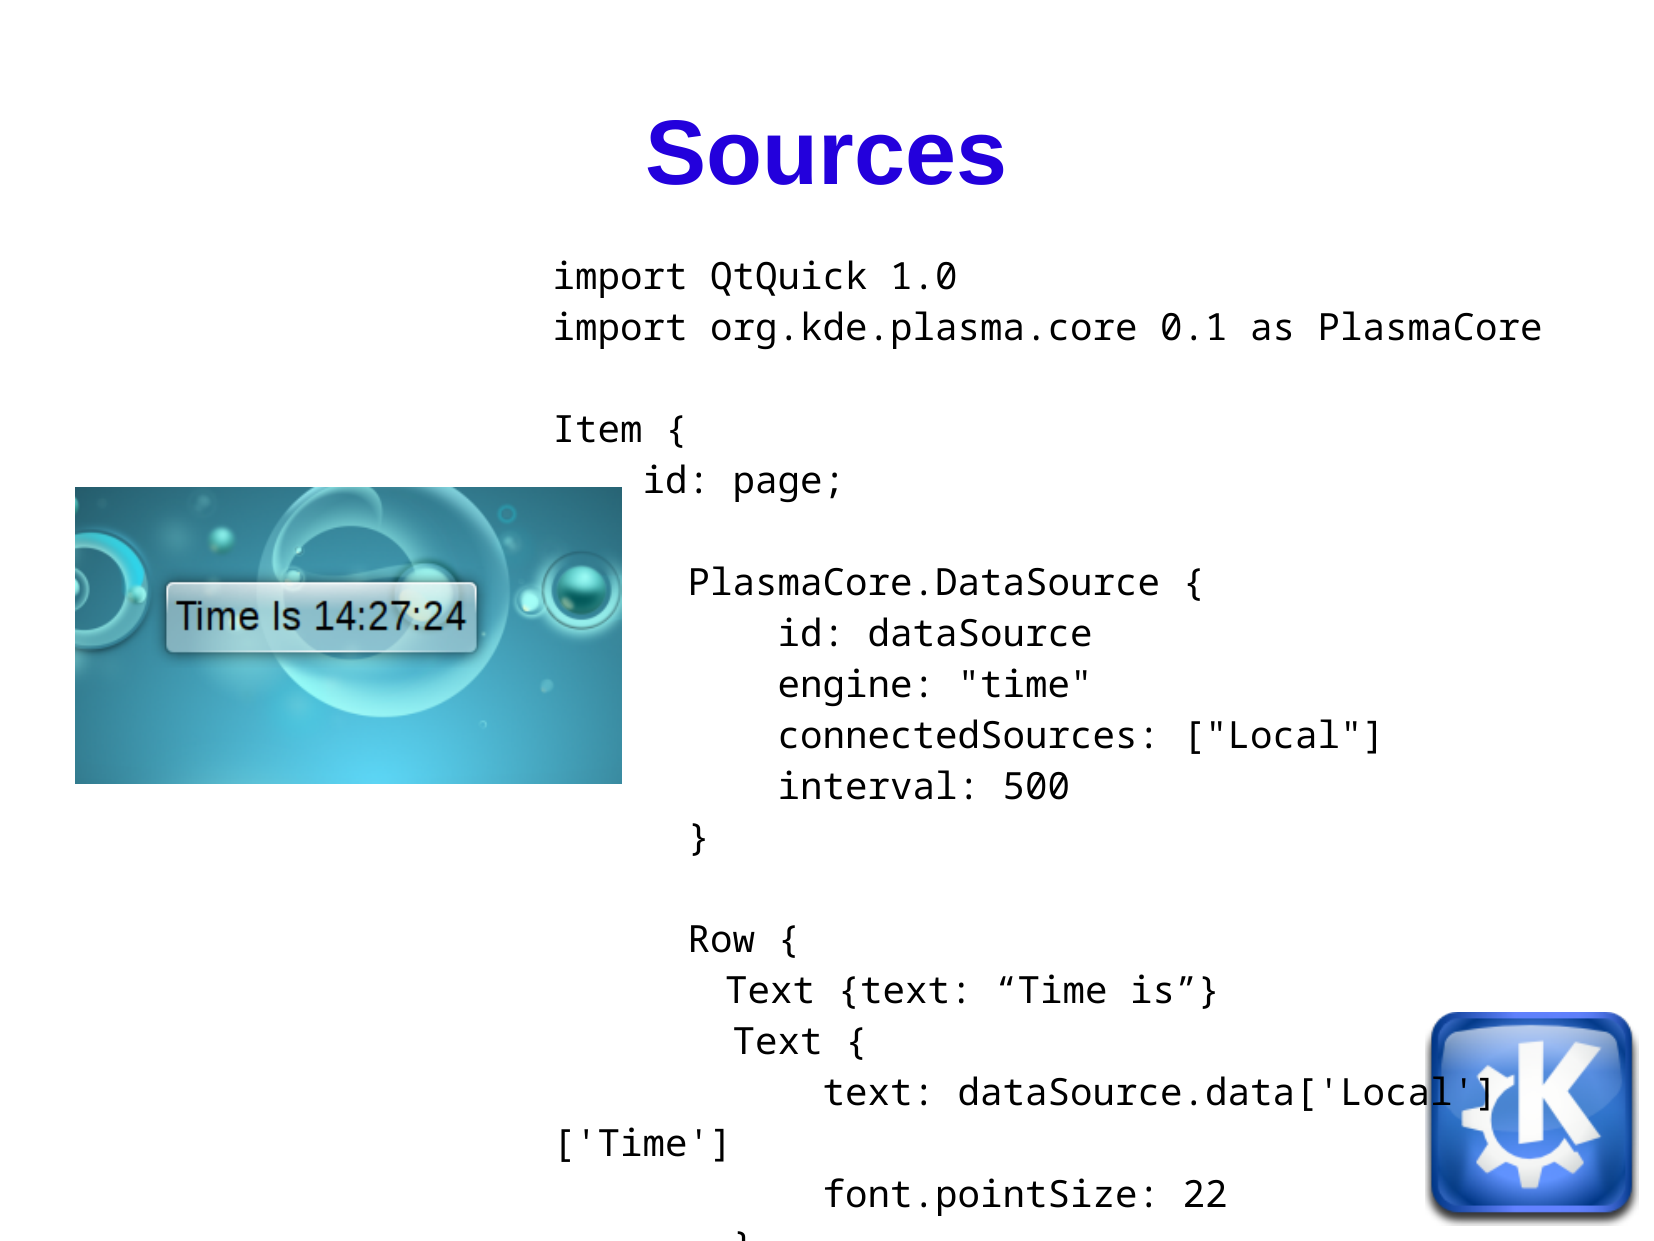

# Sources
import QtQuick 1.0
import org.kde.plasma.core 0.1 as PlasmaCore
Item {
 id: page;
 PlasmaCore.DataSource {
 id: dataSource
 engine: "time"
 connectedSources: ["Local"]
 interval: 500
 }
 Row {
		 Text {text: “Time is”}
 Text {
 text: dataSource.data['Local']['Time']
 font.pointSize: 22
 }
 }
}